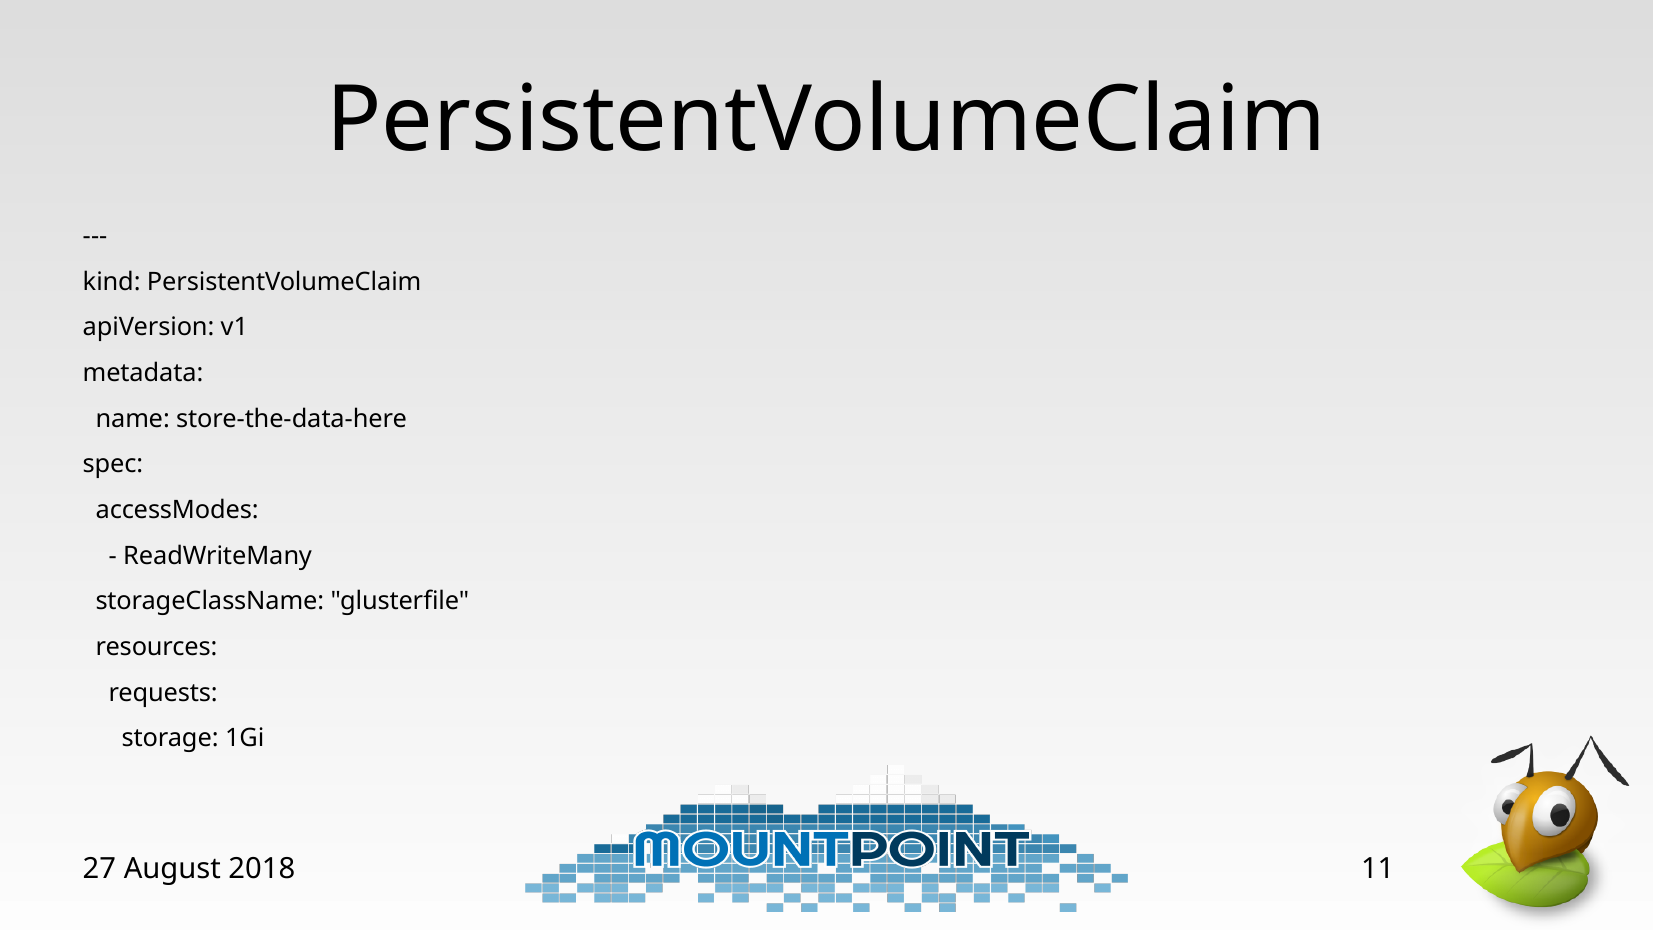

# PersistentVolumeClaim
---
kind: PersistentVolumeClaim
apiVersion: v1
metadata:
 name: store-the-data-here
spec:
 accessModes:
 - ReadWriteMany
 storageClassName: "glusterfile"
 resources:
 requests:
 storage: 1Gi
27 August 2018
11